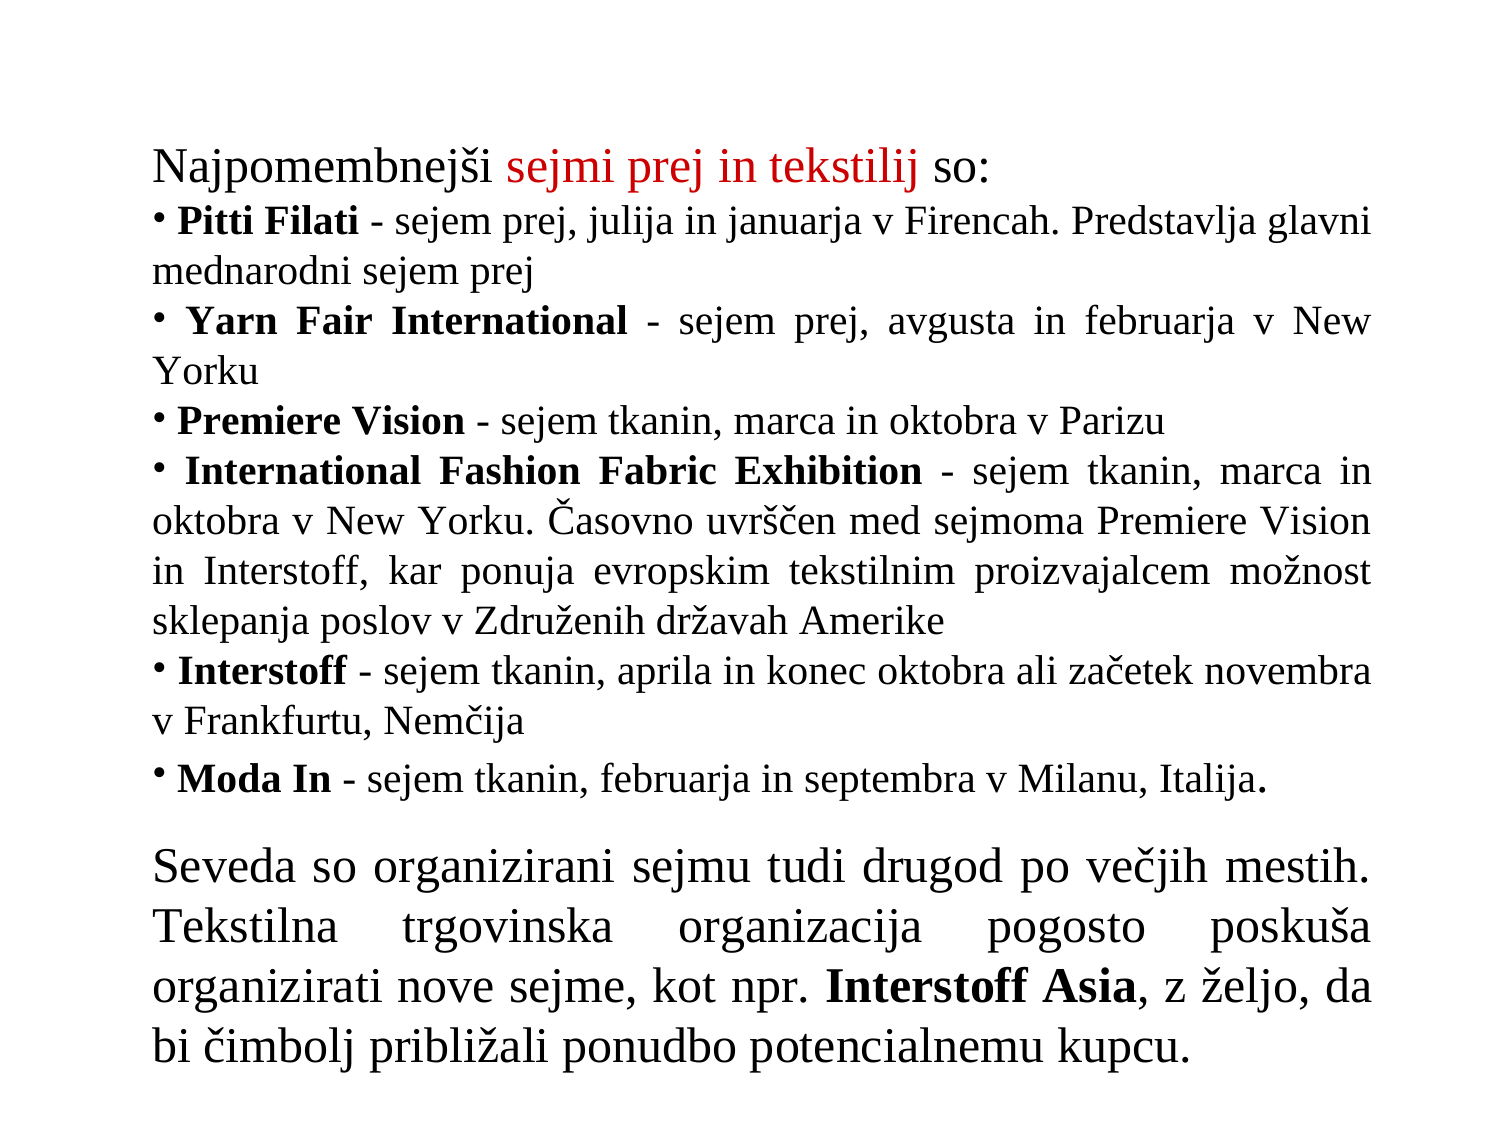

Najpomembnejši sejmi prej in tekstilij so:
 Pitti Filati - sejem prej, julija in januarja v Firencah. Predstavlja glavni mednarodni sejem prej
 Yarn Fair International - sejem prej, avgusta in februarja v New Yorku
 Premiere Vision - sejem tkanin, marca in oktobra v Parizu
 International Fashion Fabric Exhibition - sejem tkanin, marca in oktobra v New Yorku. Časovno uvrščen med sejmoma Premiere Vision in Interstoff, kar ponuja evropskim tekstilnim proizvajalcem možnost sklepanja poslov v Združenih državah Amerike
 Interstoff - sejem tkanin, aprila in konec oktobra ali začetek novembra v Frankfurtu, Nemčija
 Moda In - sejem tkanin, februarja in septembra v Milanu, Italija.
Seveda so organizirani sejmu tudi drugod po večjih mestih. Tekstilna trgovinska organizacija pogosto poskuša organizirati nove sejme, kot npr. Interstoff Asia, z željo, da bi čimbolj približali ponudbo potencialnemu kupcu.